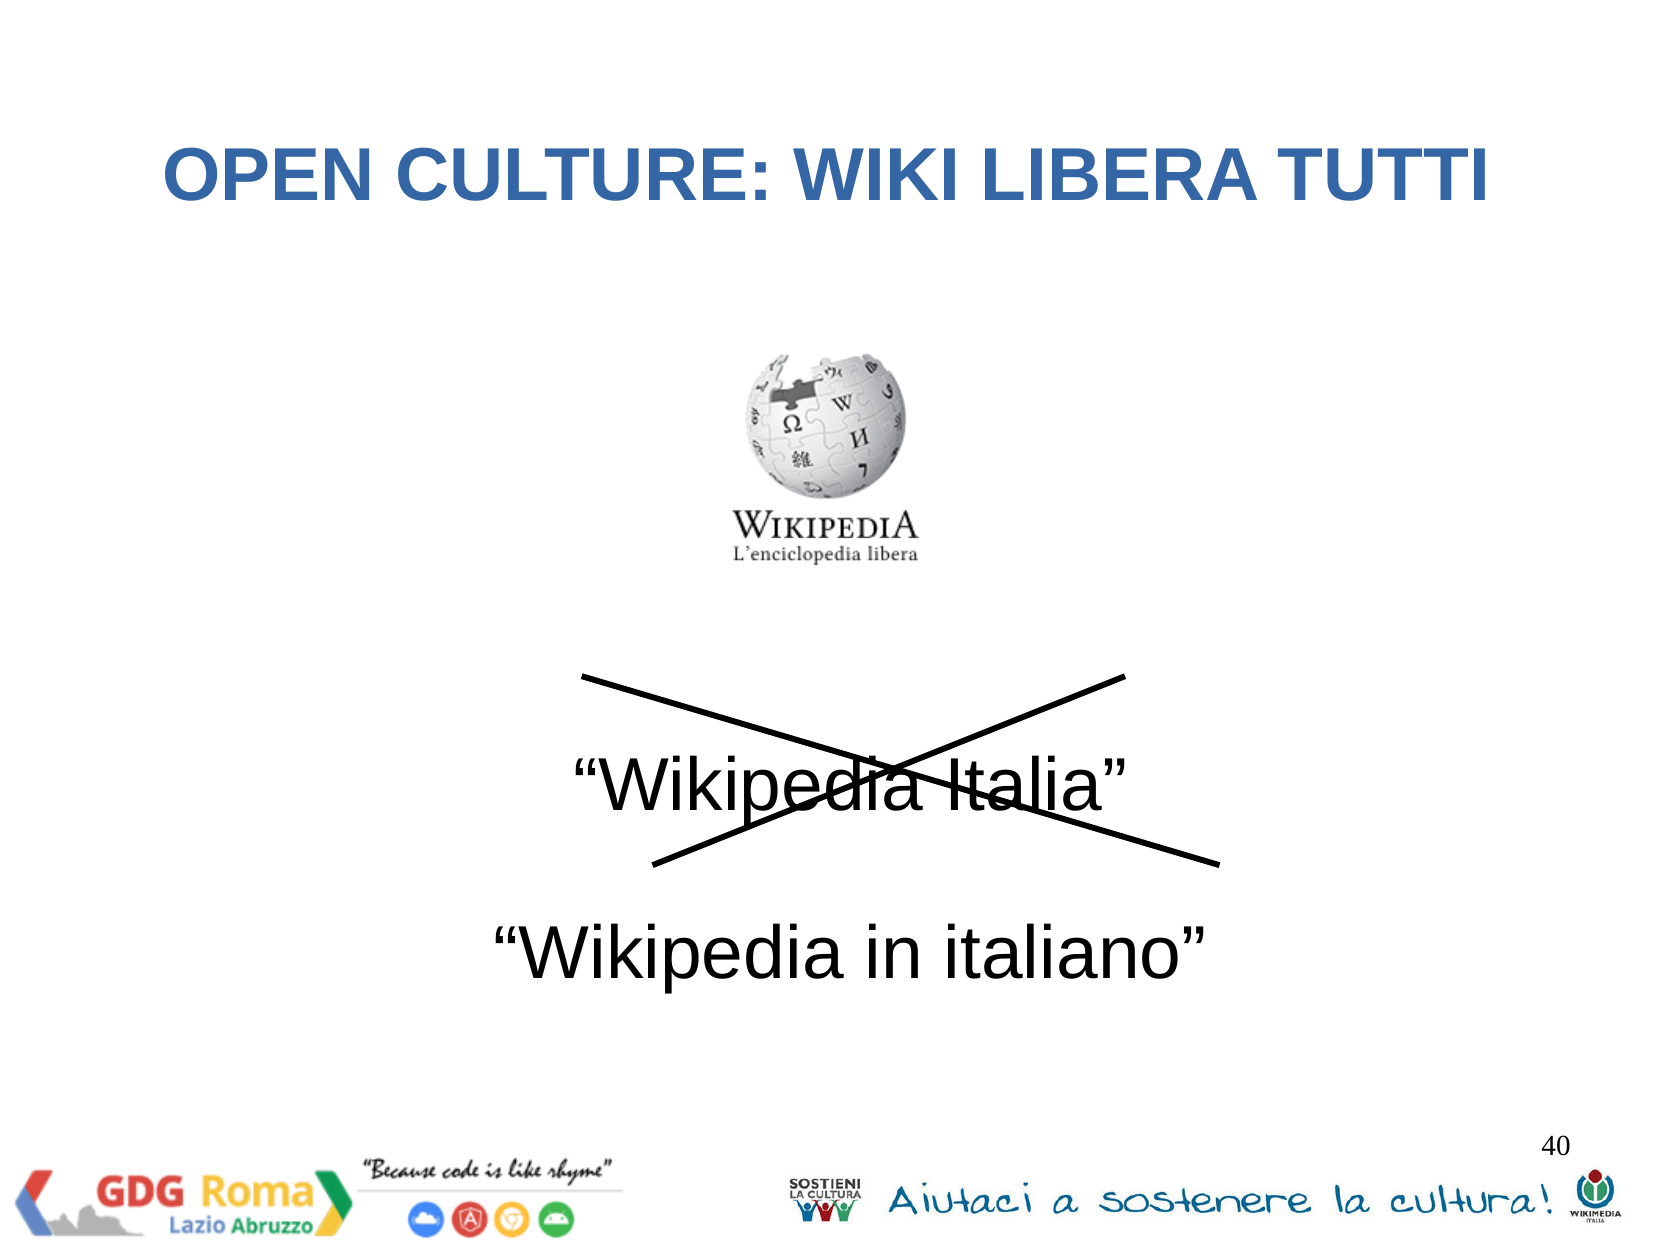

OPEN CULTURE: WIKI LIBERA TUTTI
#
“Wikipedia Italia”
“Wikipedia in italiano”
40